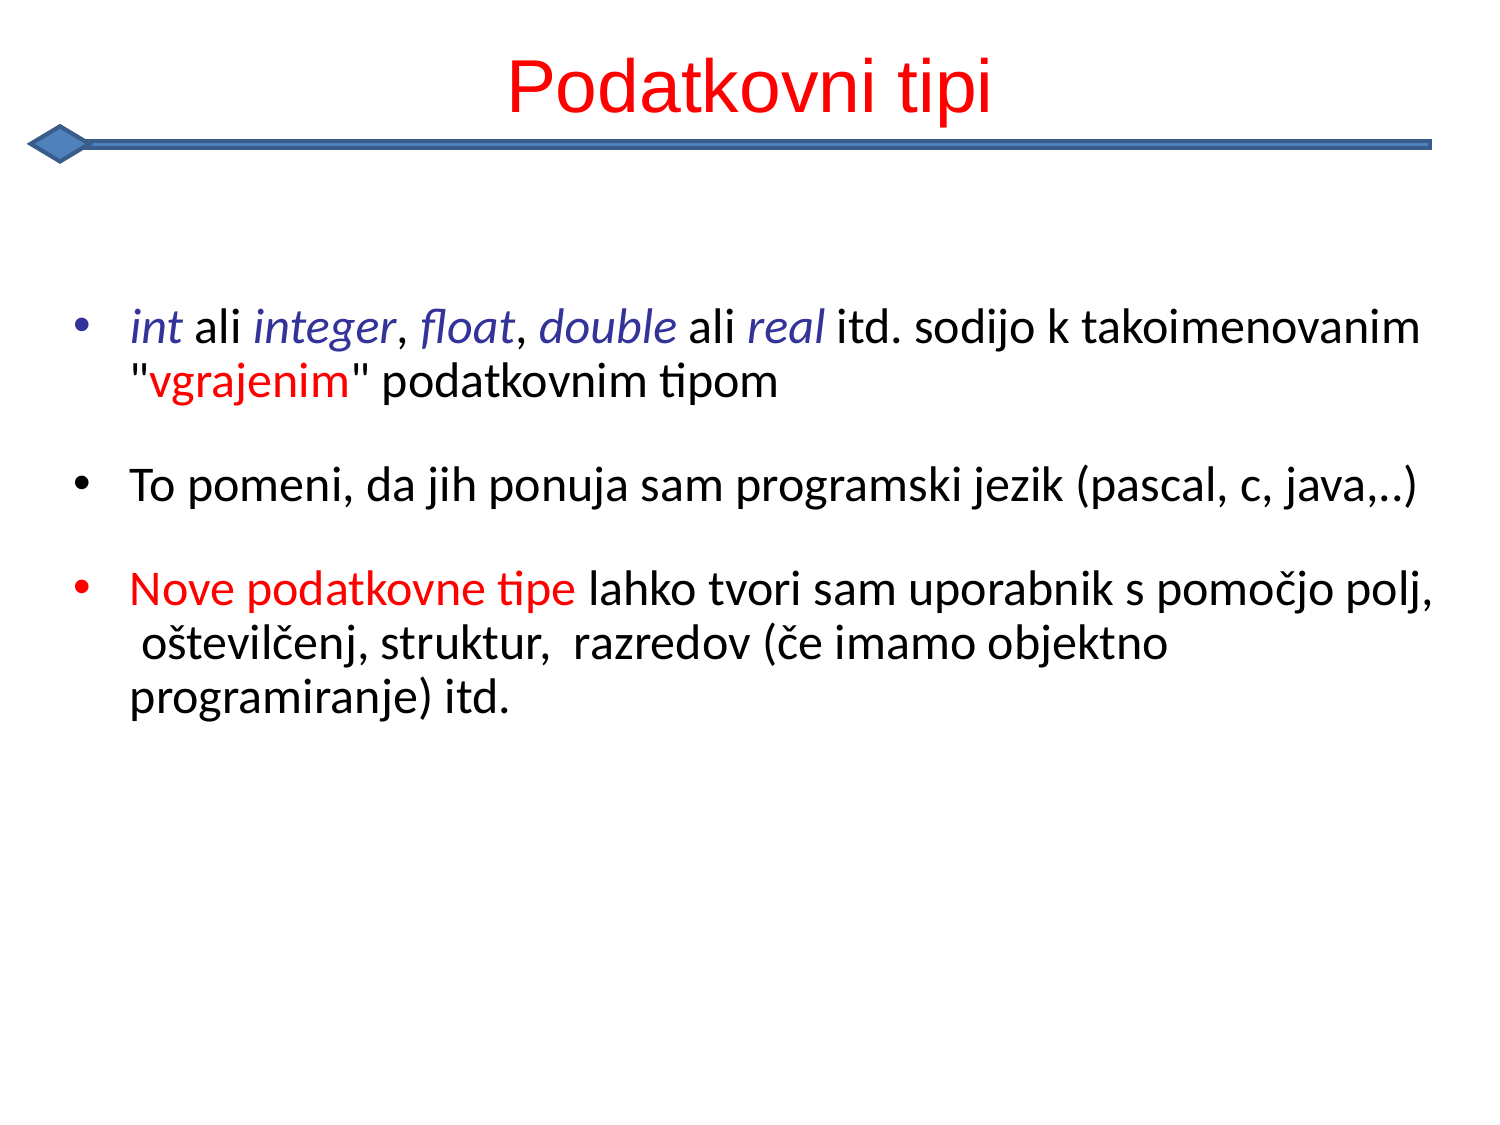

# Podatkovni tipi
int ali integer, float, double ali real itd. sodijo k takoimenovanim "vgrajenim" podatkovnim tipom
To pomeni, da jih ponuja sam programski jezik (pascal, c, java,..)
Nove podatkovne tipe lahko tvori sam uporabnik s pomočjo polj, oštevilčenj, struktur, razredov (če imamo objektno programiranje) itd.